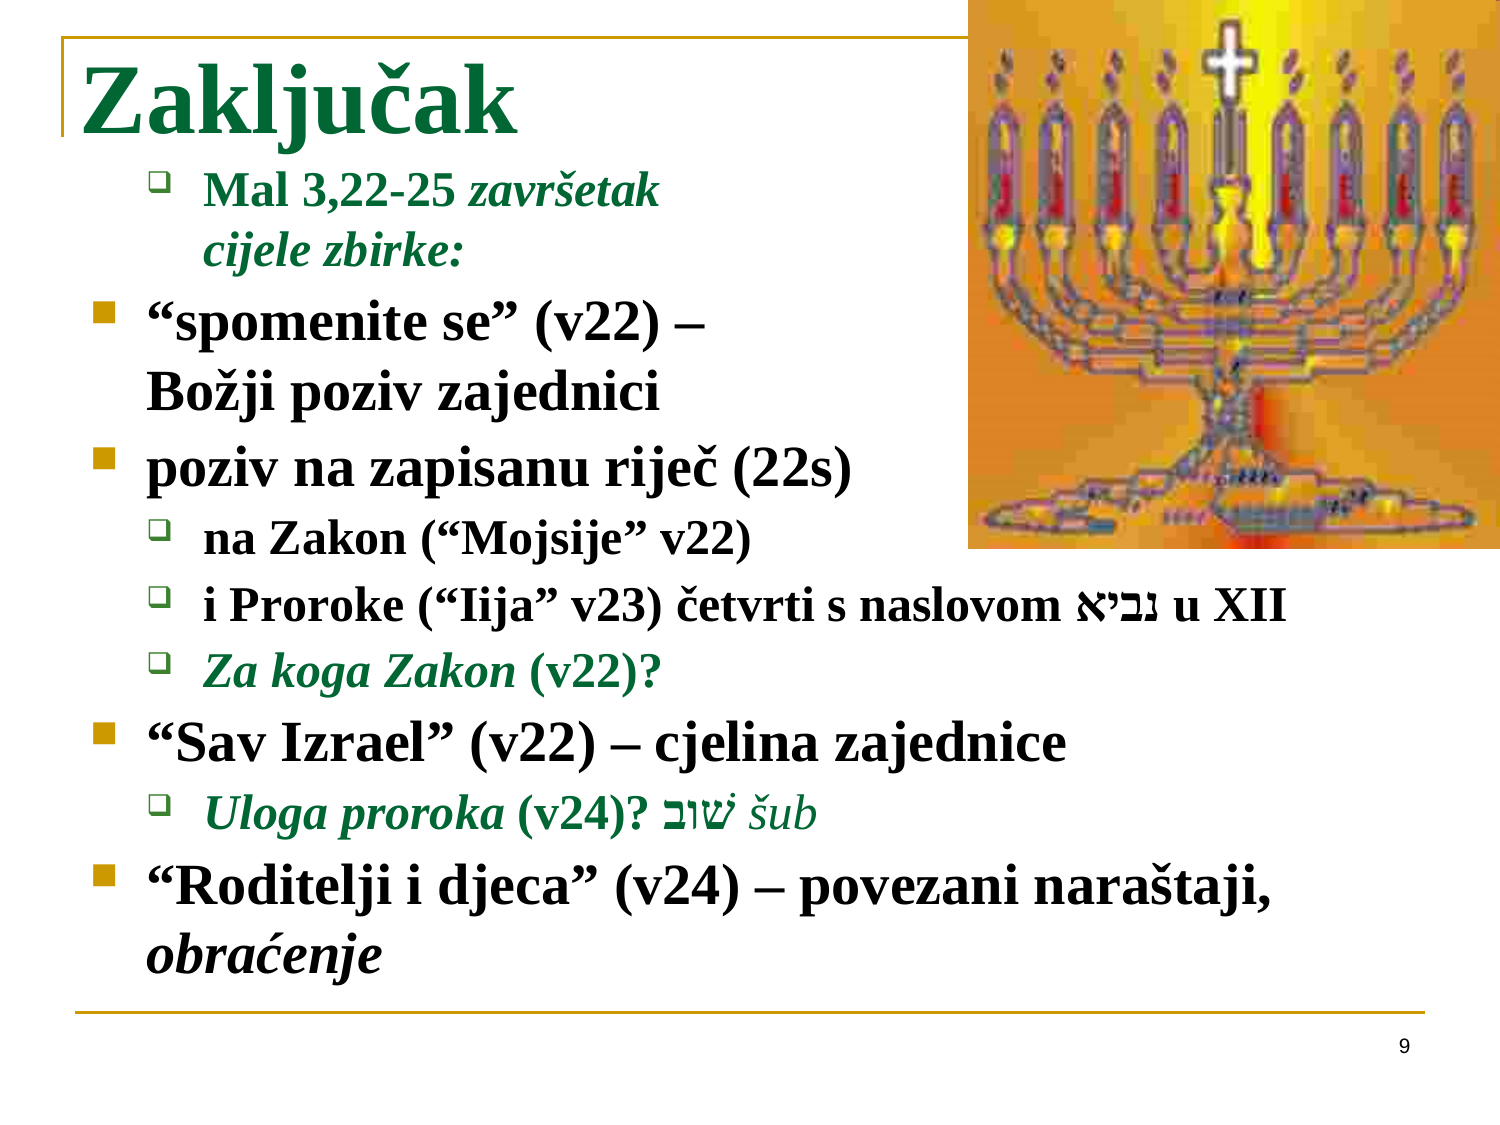

# Zaključak
Mal 3,22-25 završetak
cijele zbirke:
“spomenite se” (v22) –
Božji poziv zajednici
poziv na zapisanu riječ (22s)
na Zakon (“Mojsije” v22)
i Proroke (“Iija” v23) četvrti s naslovom נביא u XII
Za koga Zakon (v22)?
“Sav Izrael” (v22) – cjelina zajednice
Uloga proroka (v24)? שׁוב šub
“Roditelji i djeca” (v24) – povezani naraštaji, obraćenje